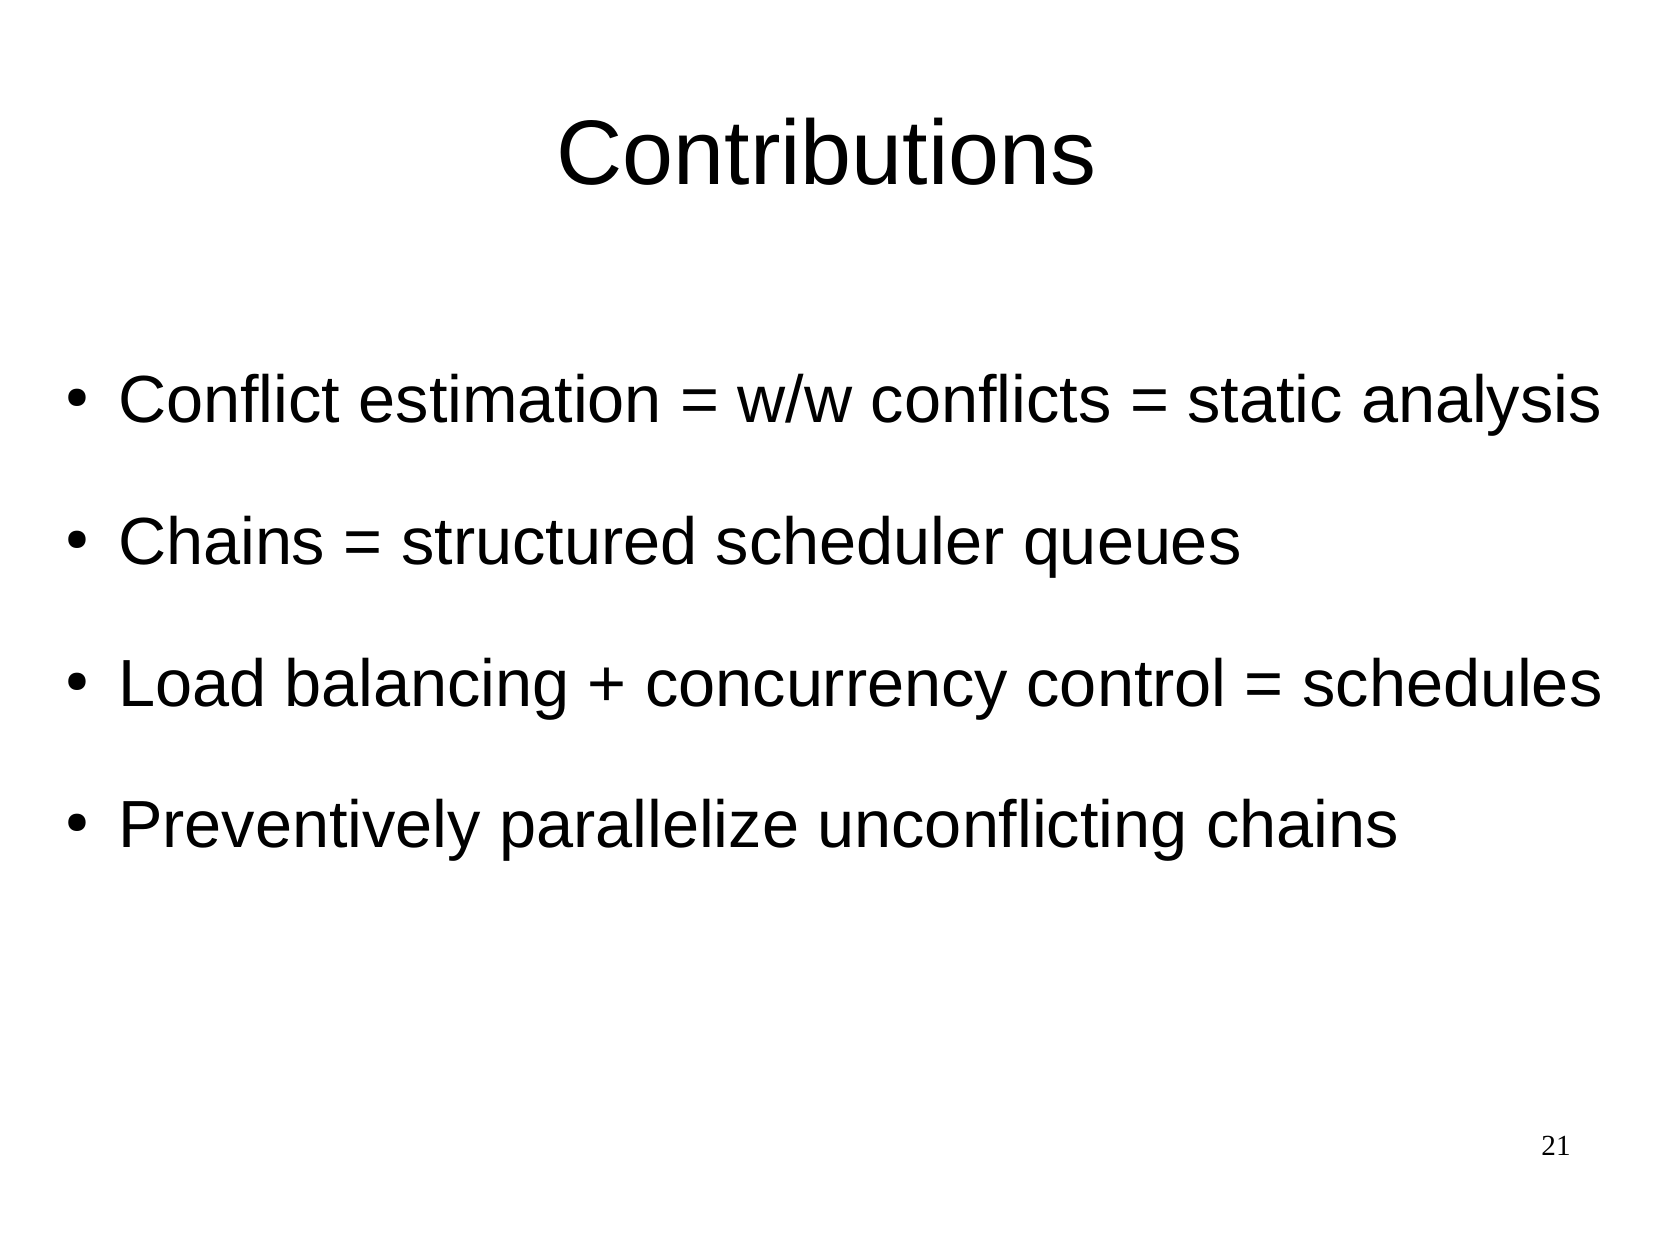

# Contributions
Conflict estimation = w/w conflicts = static analysis
Chains = structured scheduler queues
Load balancing + concurrency control = schedules
Preventively parallelize unconflicting chains
21